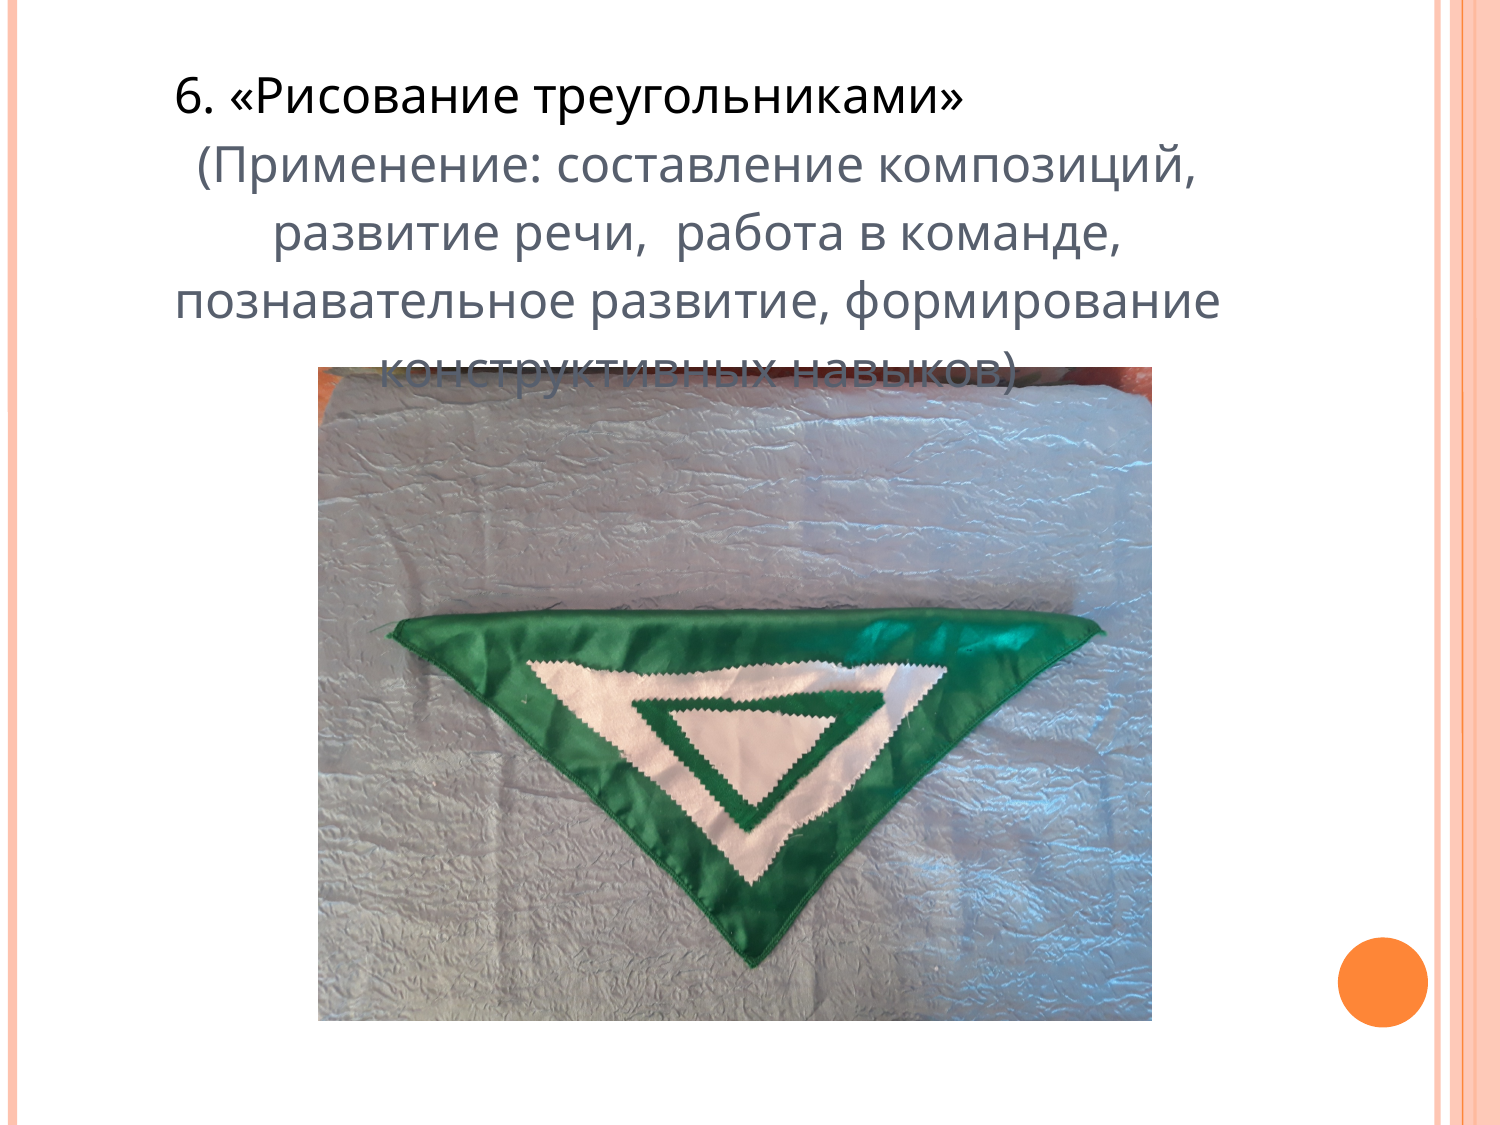

6. «Рисование треугольниками»
(Применение: составление композиций, развитие речи, работа в команде, познавательное развитие, формирование конструктивных навыков)